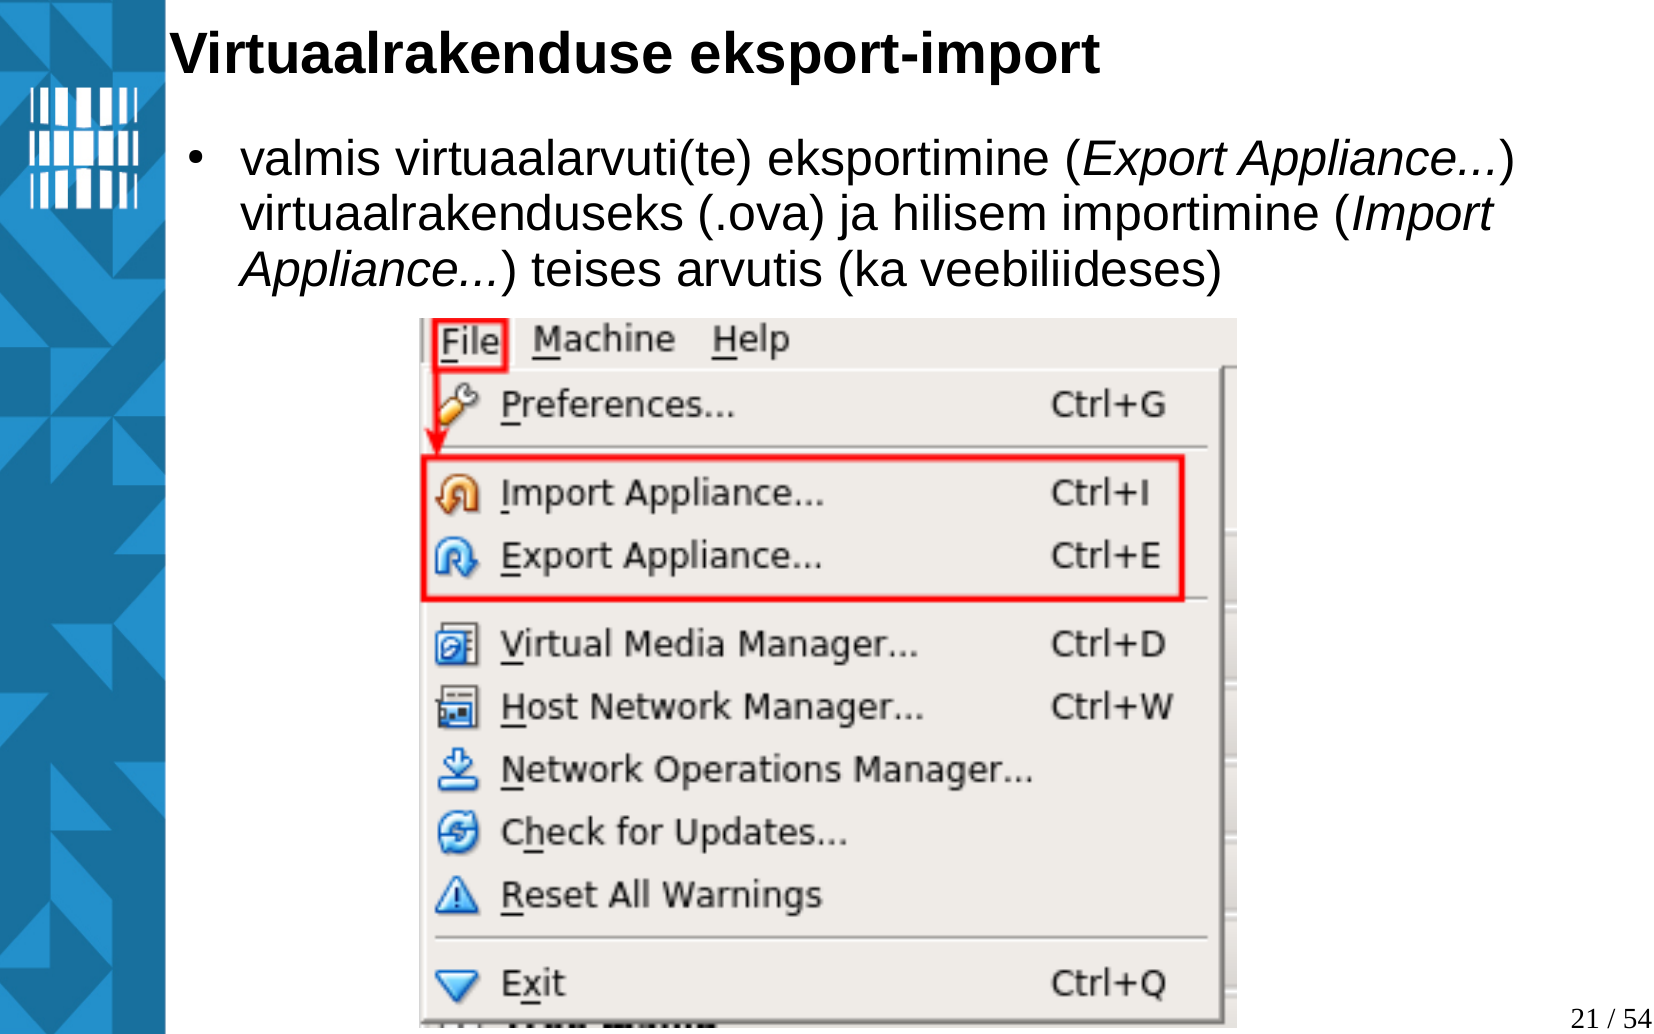

# Virtuaalrakenduse eksport-import
valmis virtuaalarvuti(te) eksportimine (Export Appliance...) virtuaalrakenduseks (.ova) ja hilisem importimine (Import Appliance...) teises arvutis (ka veebiliideses)
21